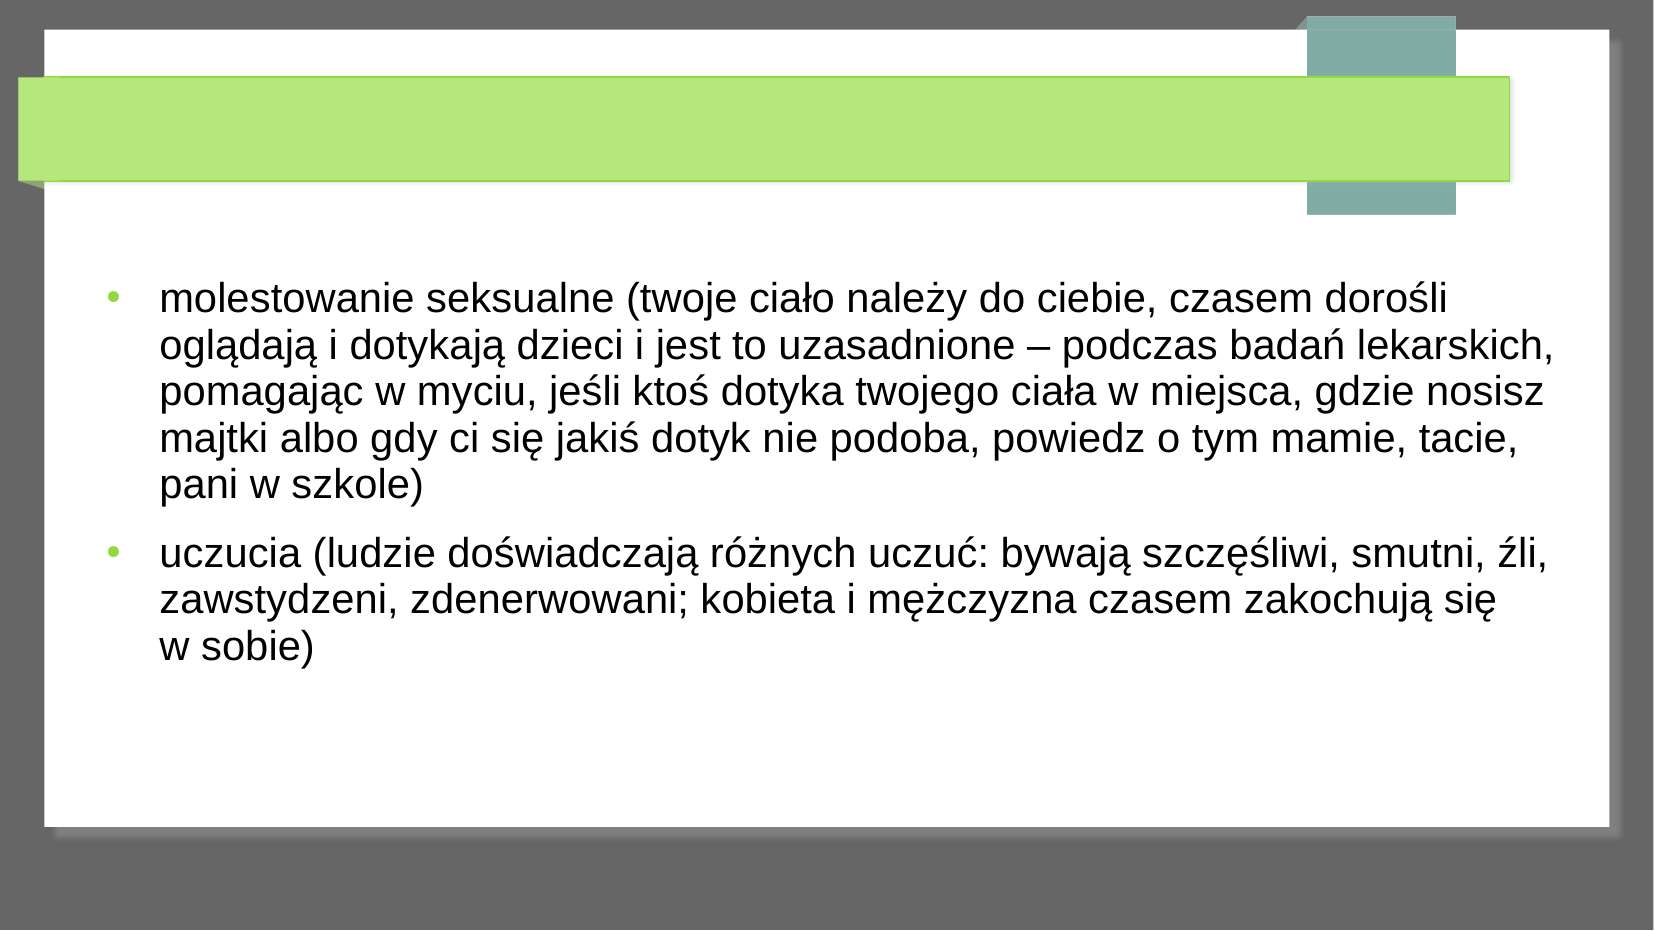

#
molestowanie seksualne (twoje ciało należy do ciebie, czasem dorośli oglądają i dotykają dzieci i jest to uzasadnione – podczas badań lekarskich, pomagając w myciu, jeśli ktoś dotyka twojego ciała w miejsca, gdzie nosisz majtki albo gdy ci się jakiś dotyk nie podoba, powiedz o tym mamie, tacie, pani w szkole)
uczucia (ludzie doświadczają różnych uczuć: bywają szczęśliwi, smutni, źli, zawstydzeni, zdenerwowani; kobieta i mężczyzna czasem zakochują się
w sobie)